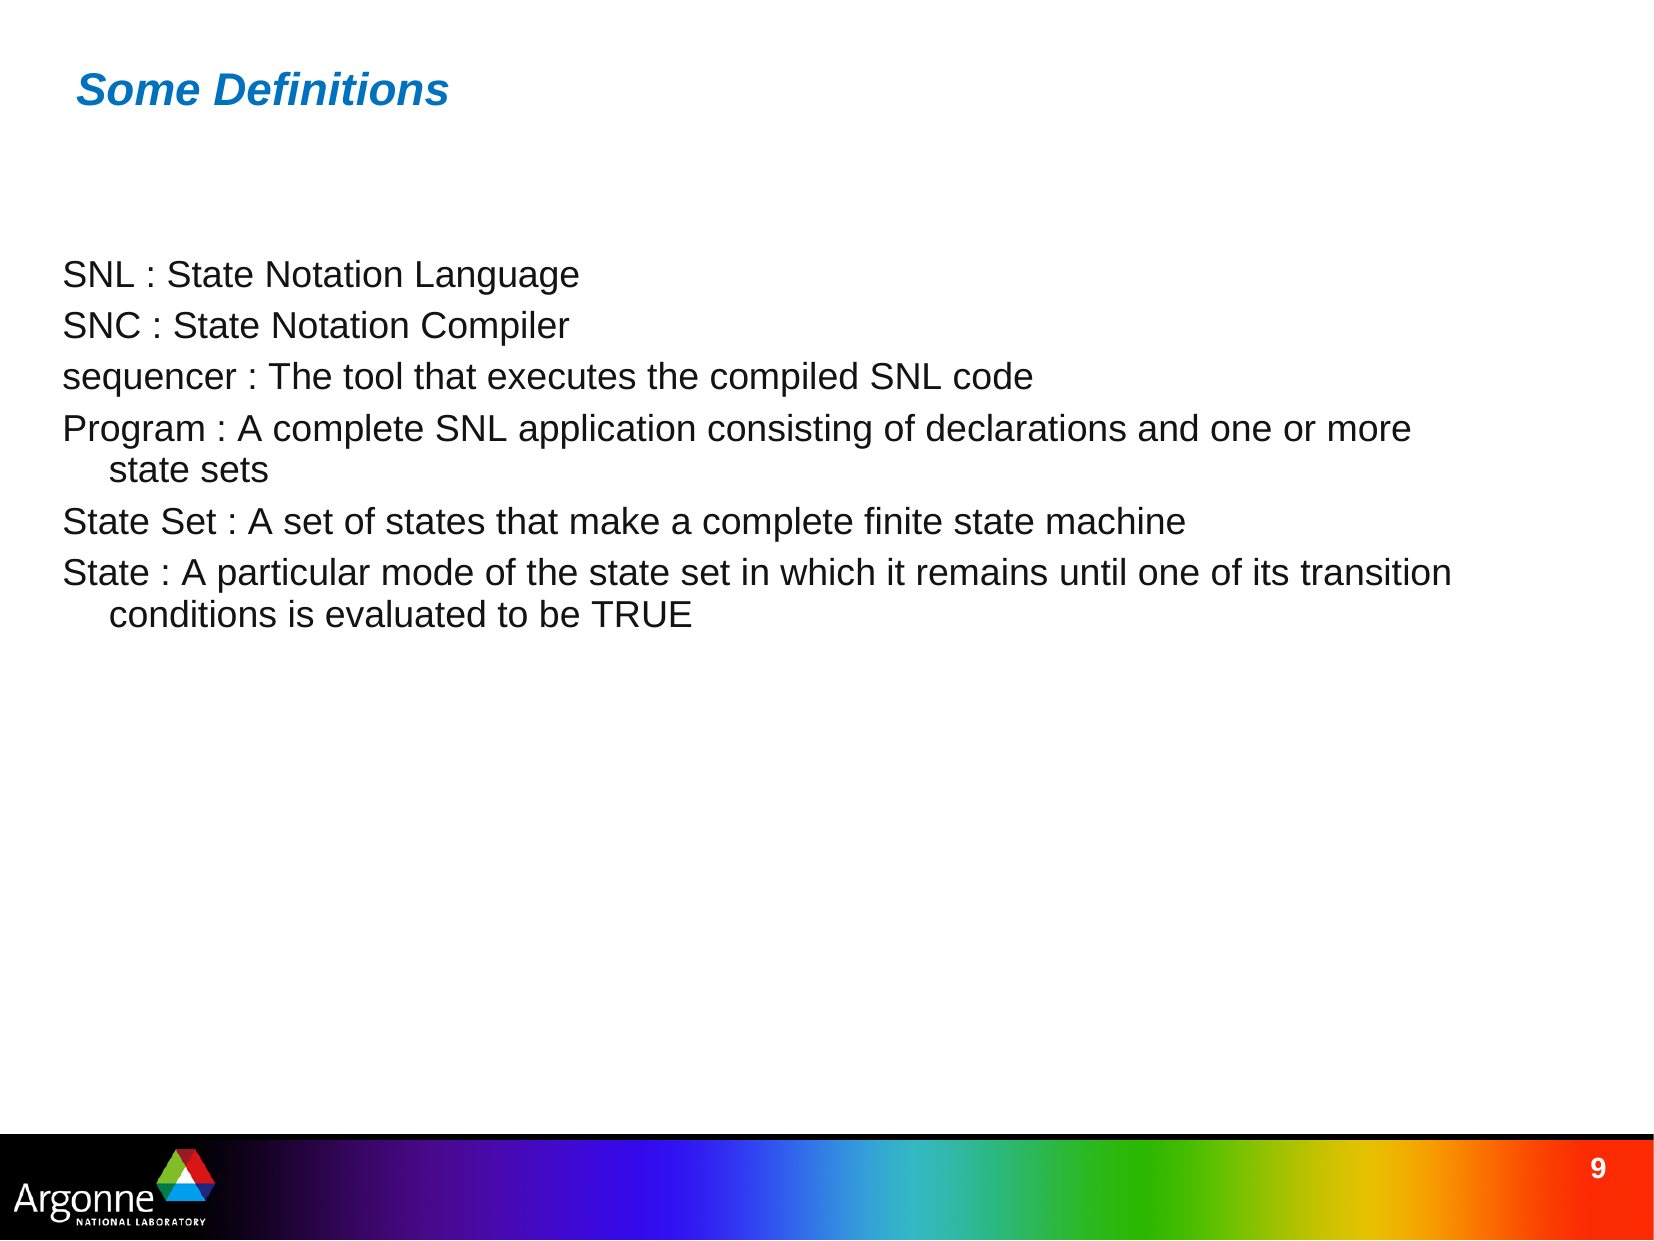

# Some Definitions
SNL : State Notation Language
SNC : State Notation Compiler
sequencer : The tool that executes the compiled SNL code
Program : A complete SNL application consisting of declarations and one or more state sets
State Set : A set of states that make a complete finite state machine
State : A particular mode of the state set in which it remains until one of its transition conditions is evaluated to be TRUE
9